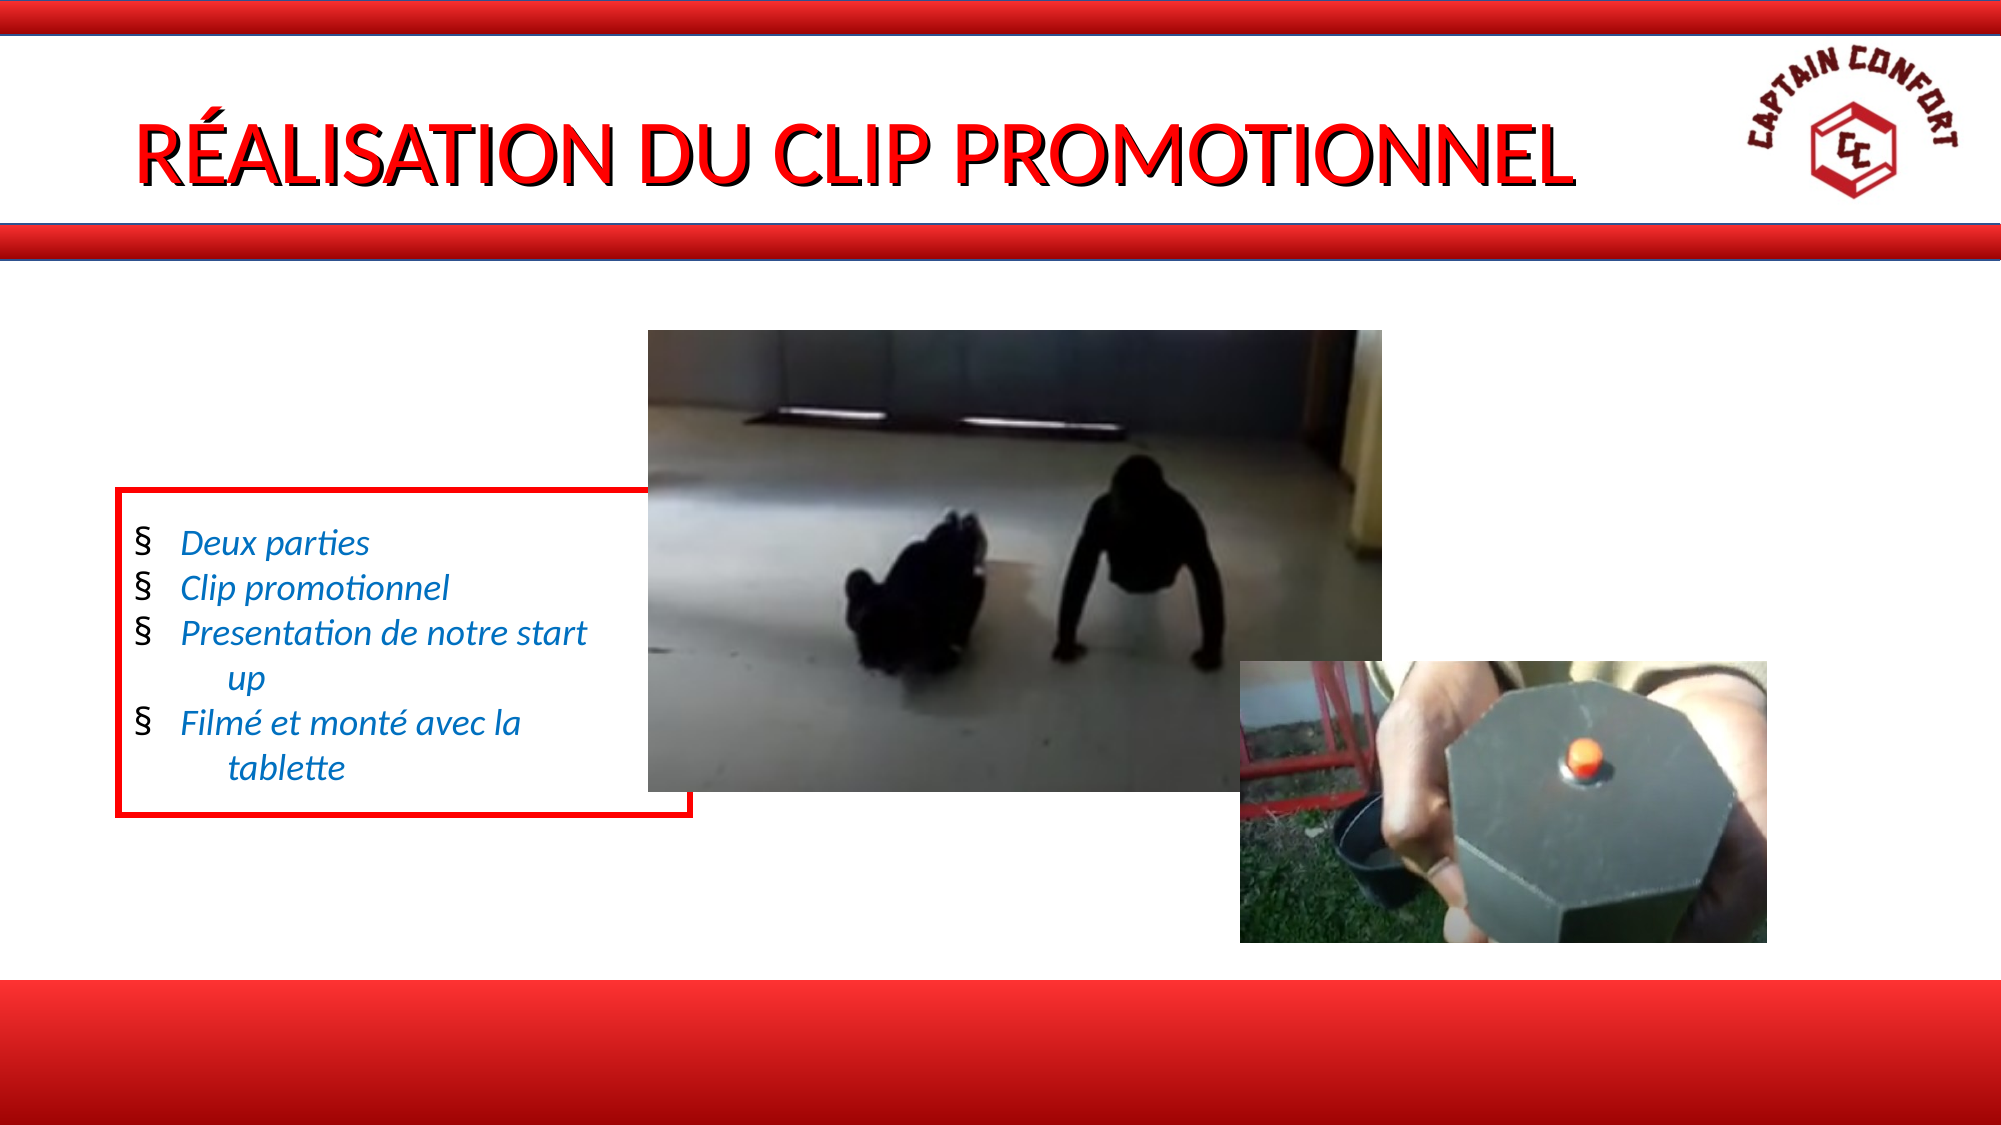

RÉALISATION DU CLIP PROMOTIONNEL
Deux parties
Clip promotionnel
Presentation de notre start up
Filmé et monté avec la tablette